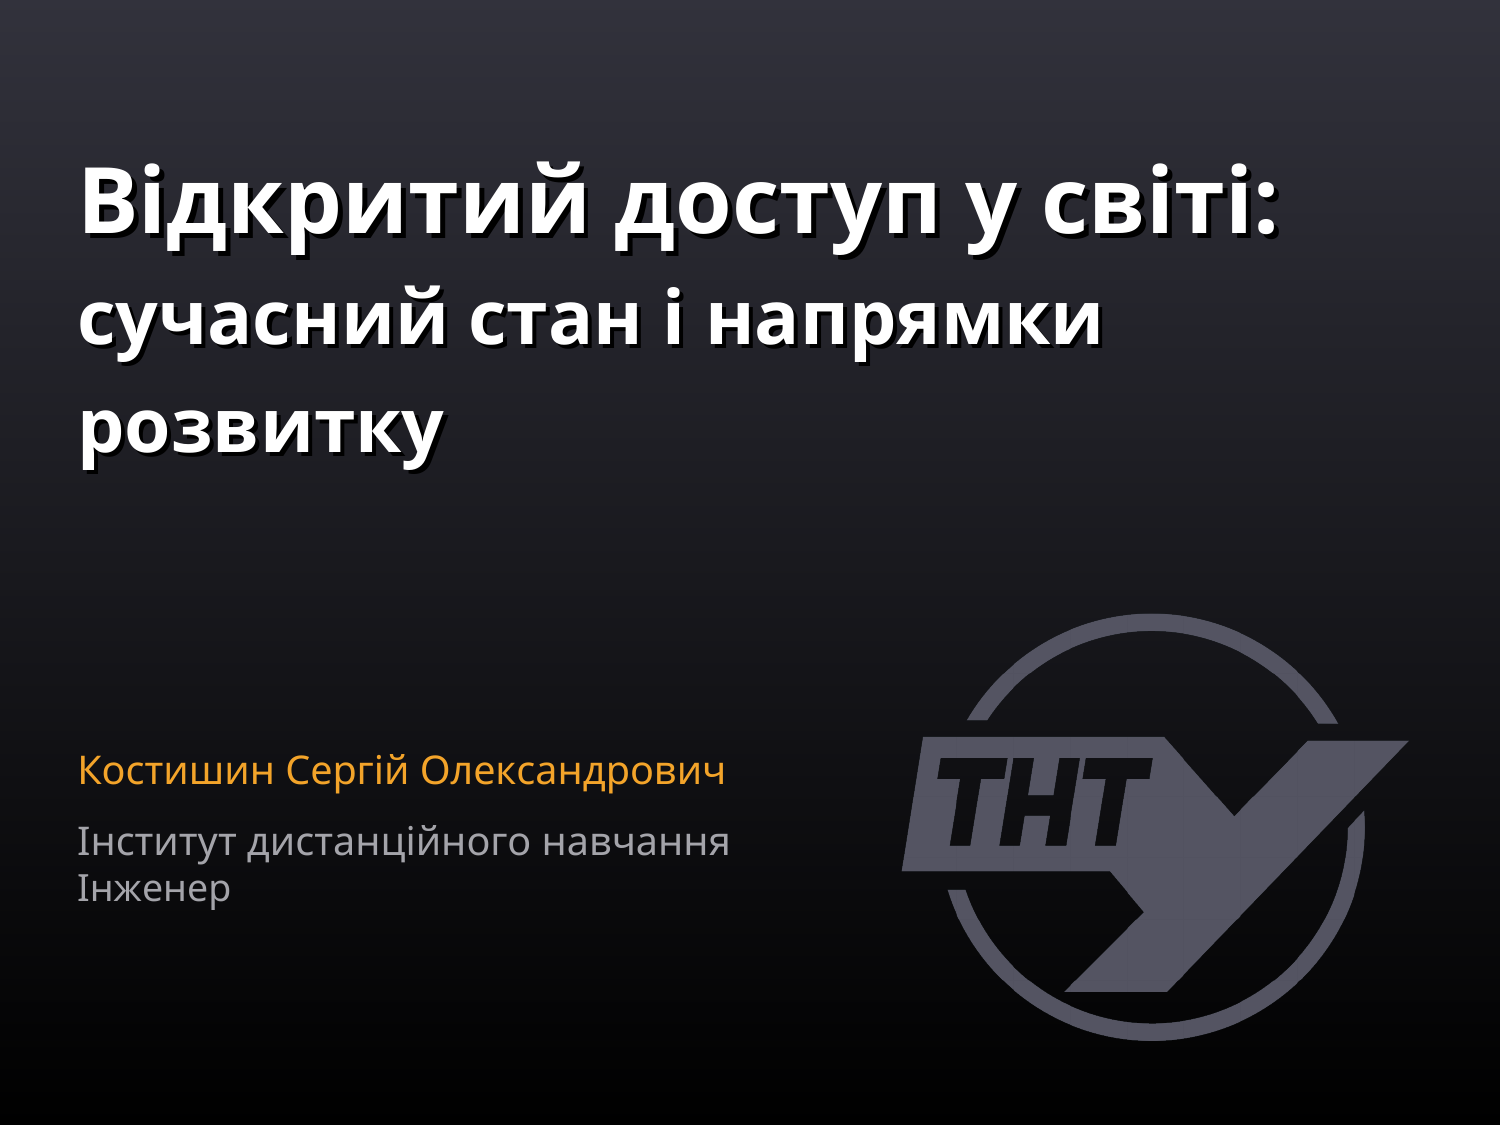

# Відкритий доступ у світі: сучасний стан і напрямки розвитку
Костишин Сергій Олександрович
Інститут дистанційного навчання
Інженер